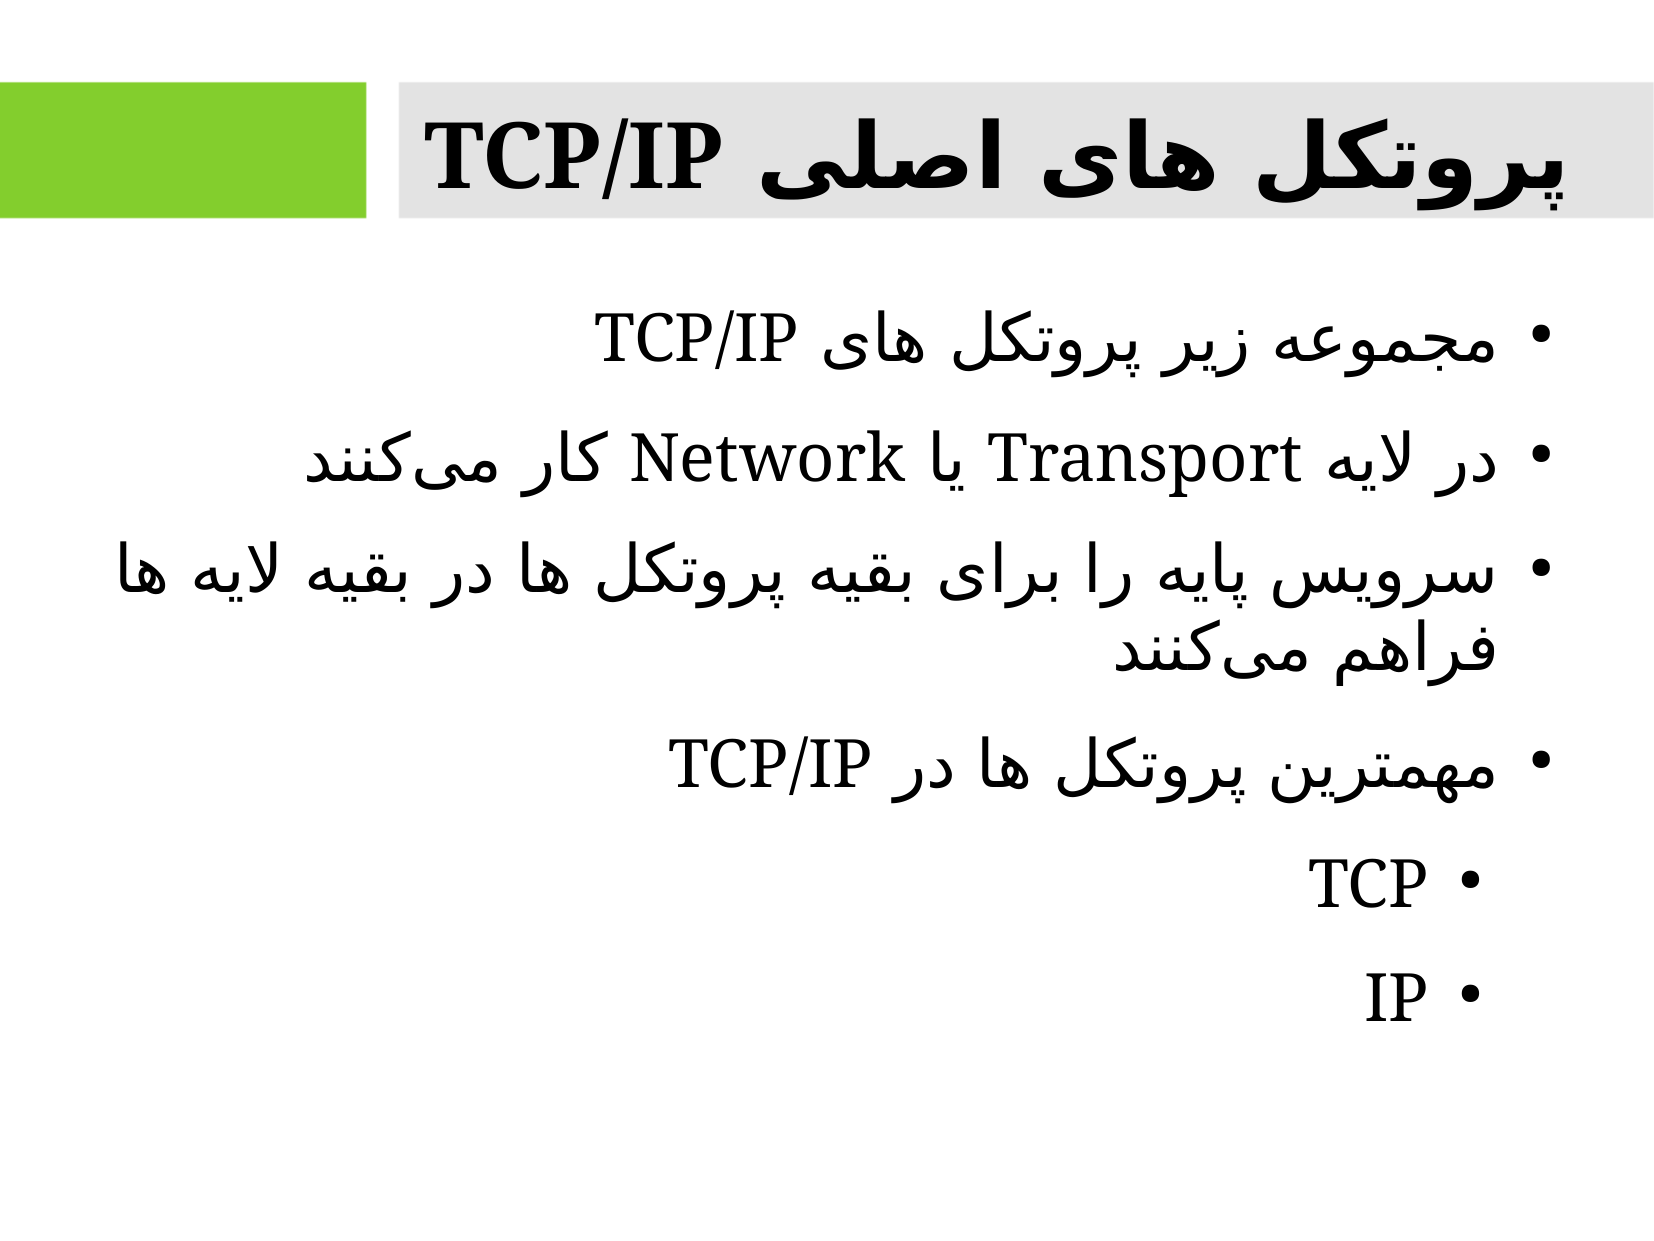

# پروتکل های اصلی TCP/IP
مجموعه زیر پروتکل های TCP/IP
در لایه Transport یا Network کار می‌کنند
سرویس پایه را برای بقیه پروتکل ها در بقیه لایه ها فراهم می‌کنند
مهمترین پروتکل ها در TCP/IP
TCP
IP